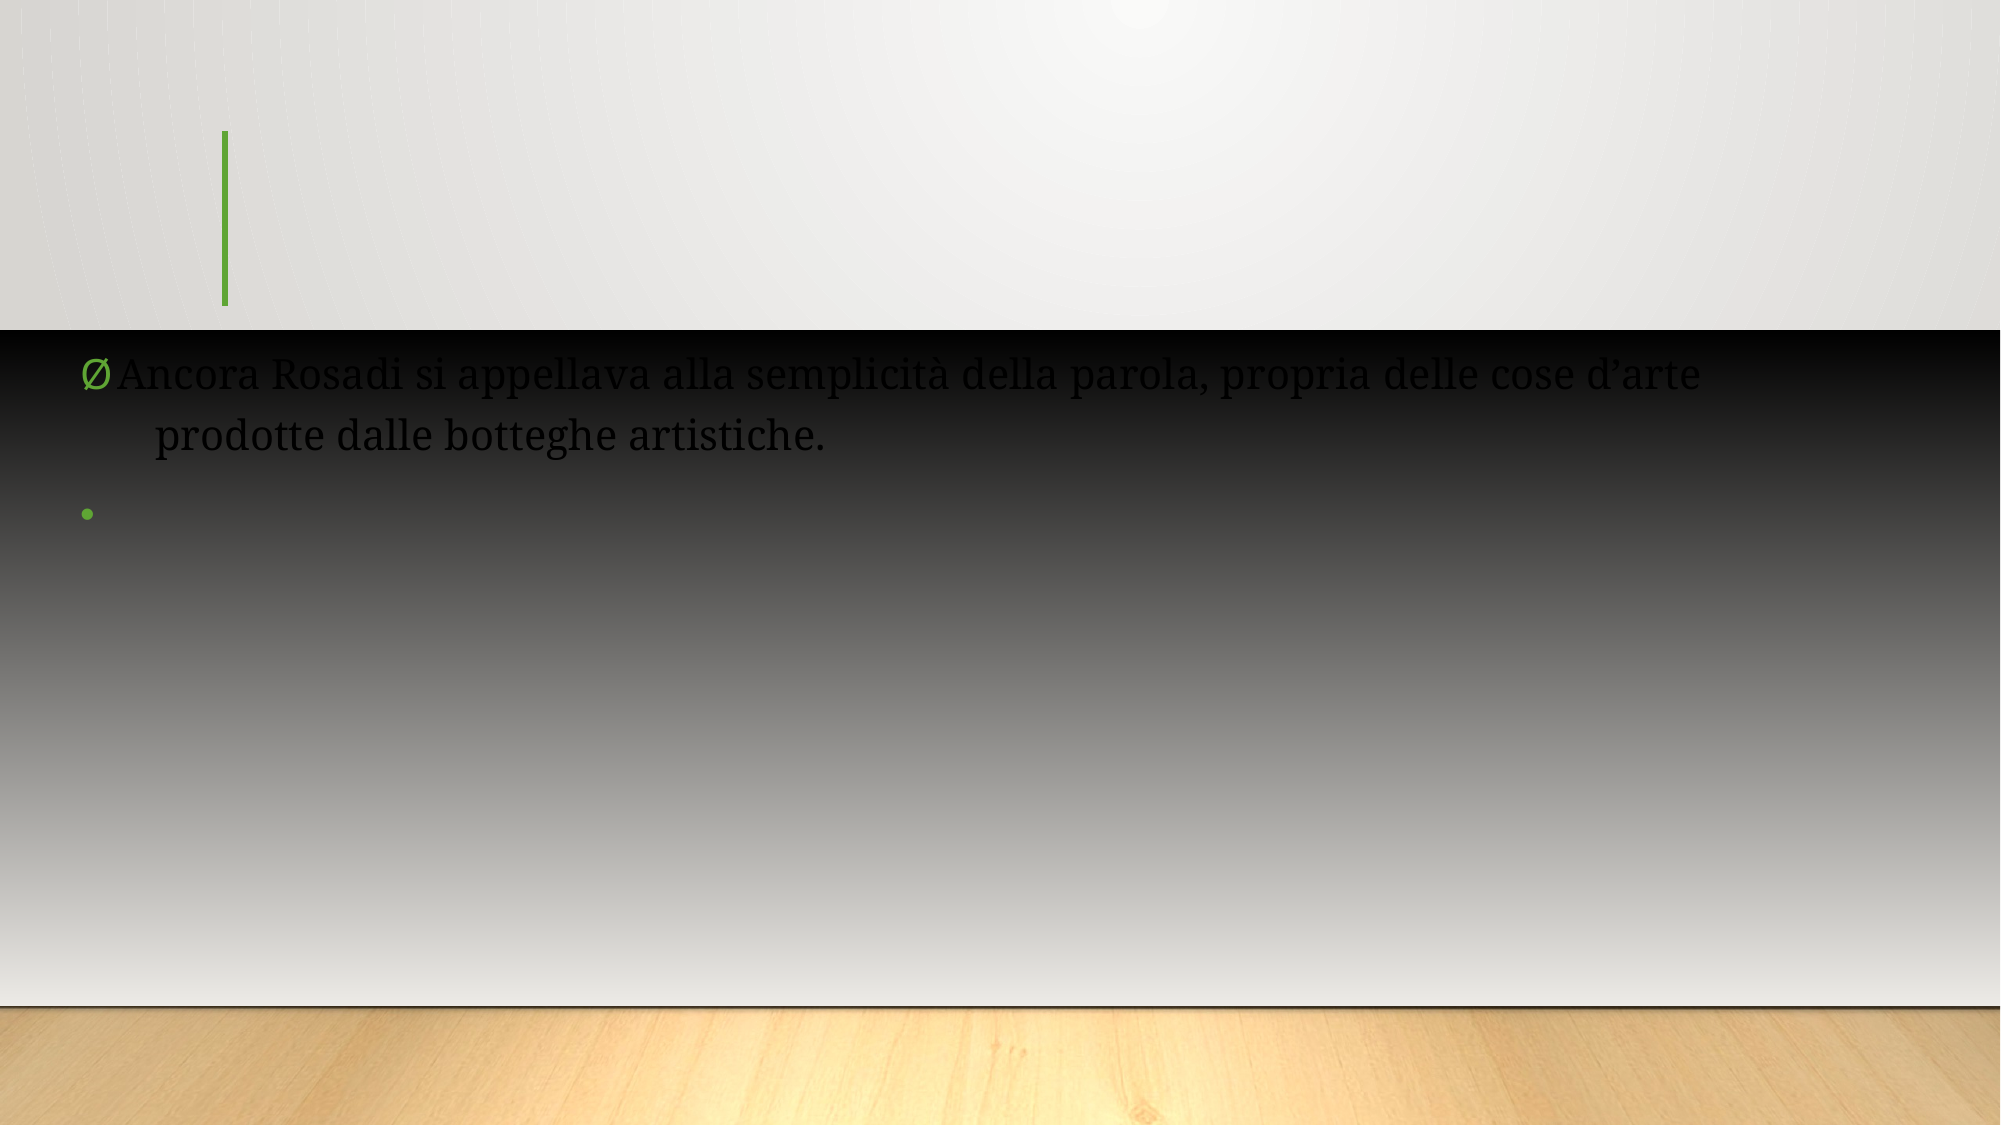

#
Ancora Rosadi si appellava alla semplicità della parola, propria delle cose d’arte prodotte dalle botteghe artistiche.